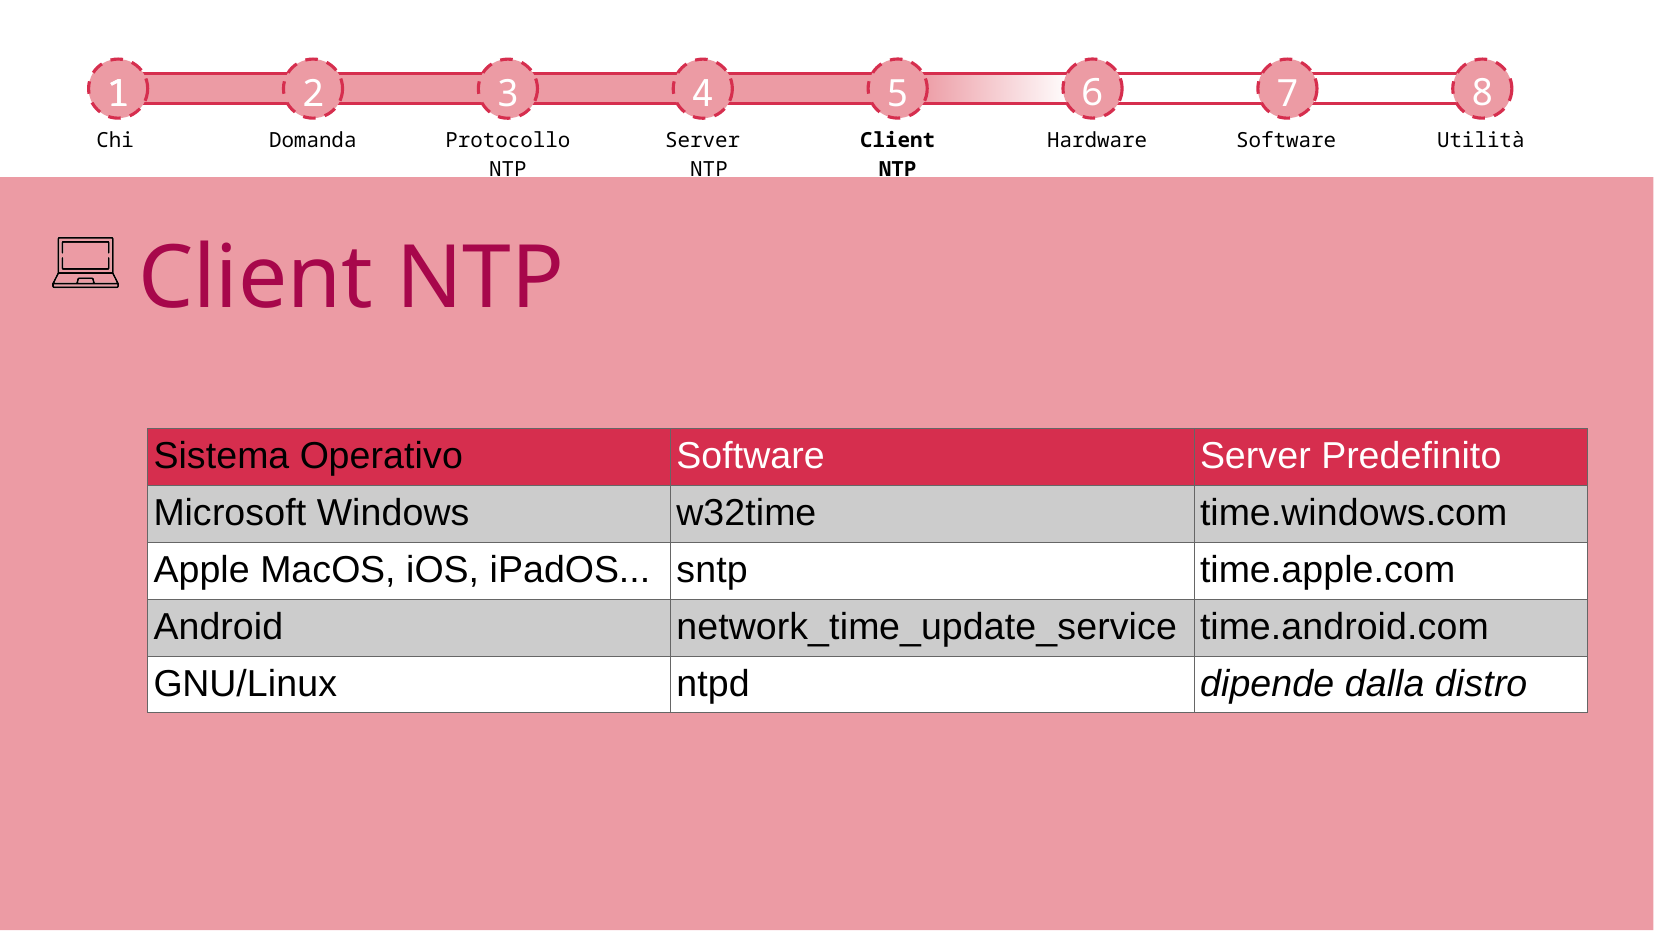

6
8
5
1
2
3
7
1
1
4
Client
NTP
Chi
Domanda
Protocollo
NTP
Server
 NTP
Hardware
Software
Utilità
Client NTP
| Sistema Operativo | Software | Server Predefinito |
| --- | --- | --- |
| Microsoft Windows | w32time | time.windows.com |
| Apple MacOS, iOS, iPadOS... | sntp | time.apple.com |
| Android | network\_time\_update\_service | time.android.com |
| GNU/Linux | ntpd | dipende dalla distro |